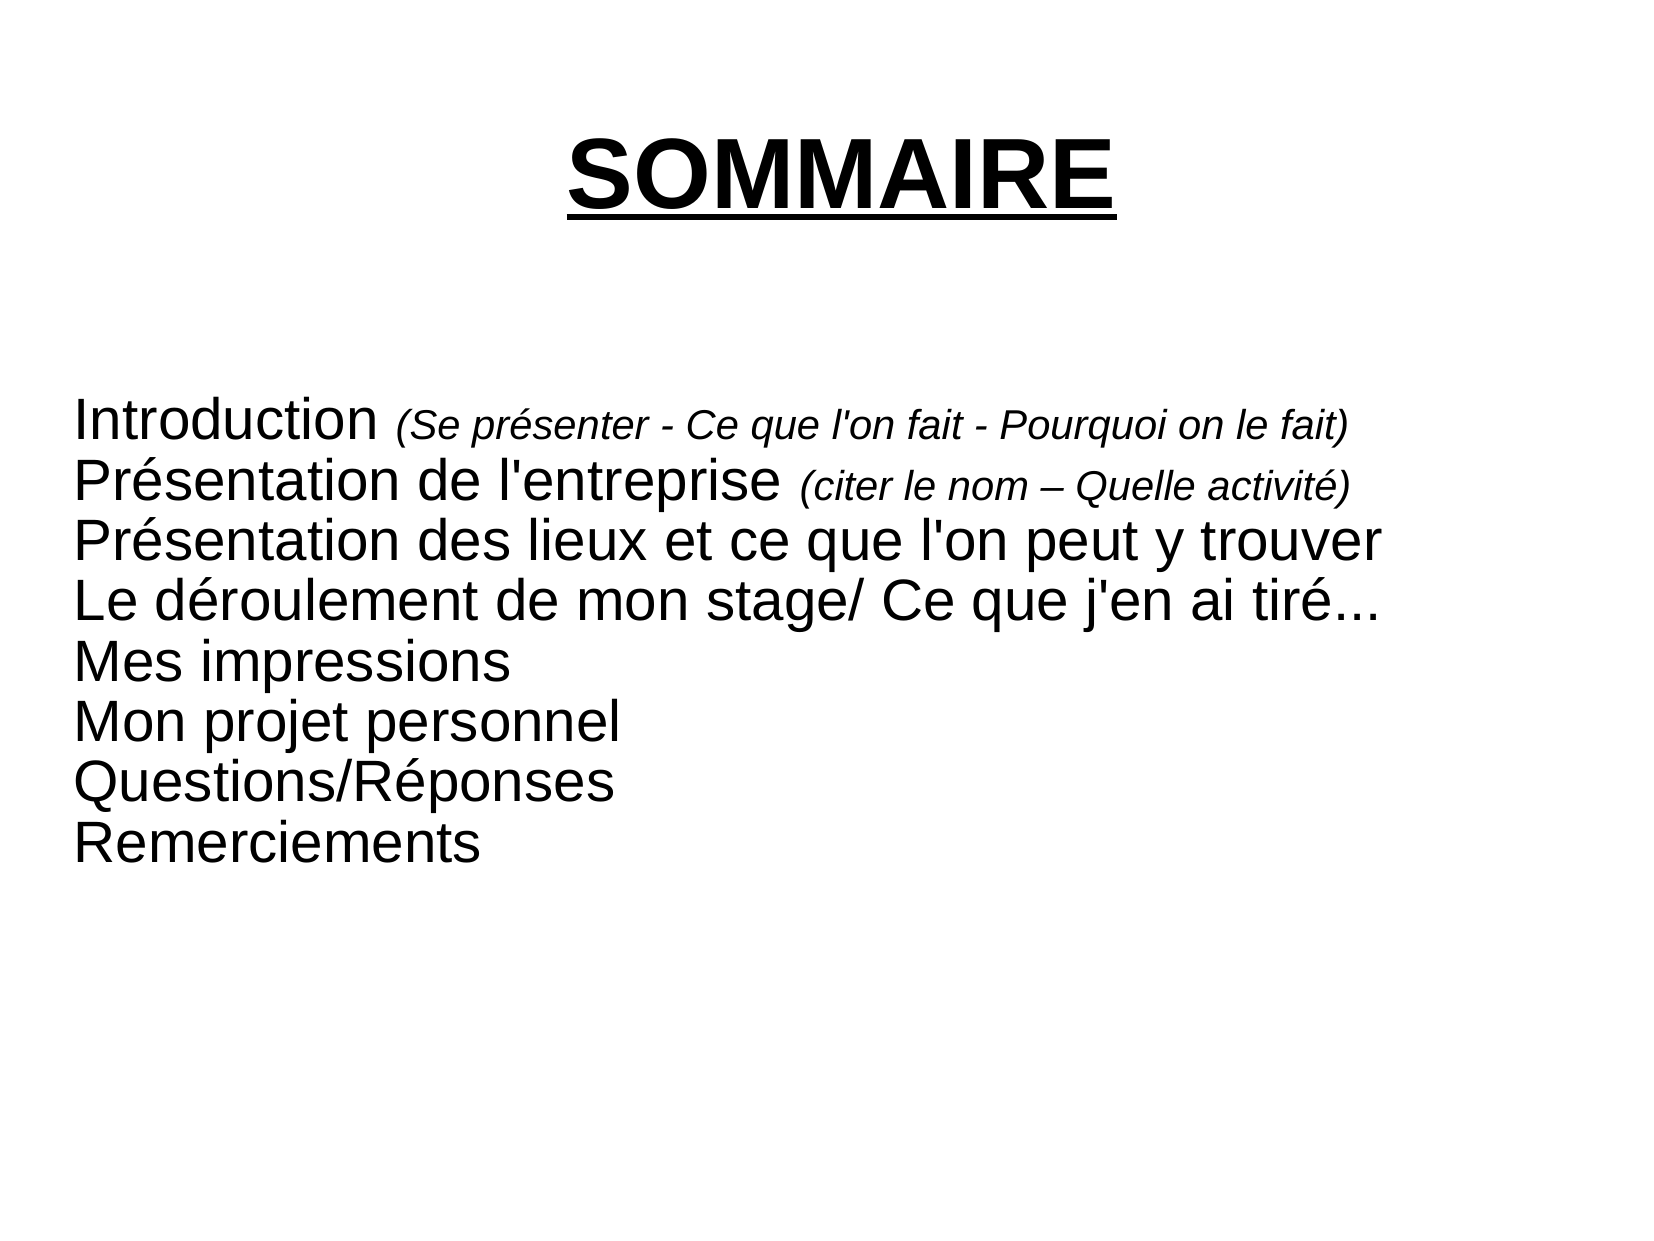

SOMMAIRE
Introduction (Se présenter - Ce que l'on fait - Pourquoi on le fait)
Présentation de l'entreprise (citer le nom – Quelle activité)
Présentation des lieux et ce que l'on peut y trouver
Le déroulement de mon stage/ Ce que j'en ai tiré...
Mes impressions
Mon projet personnel
Questions/Réponses
Remerciements